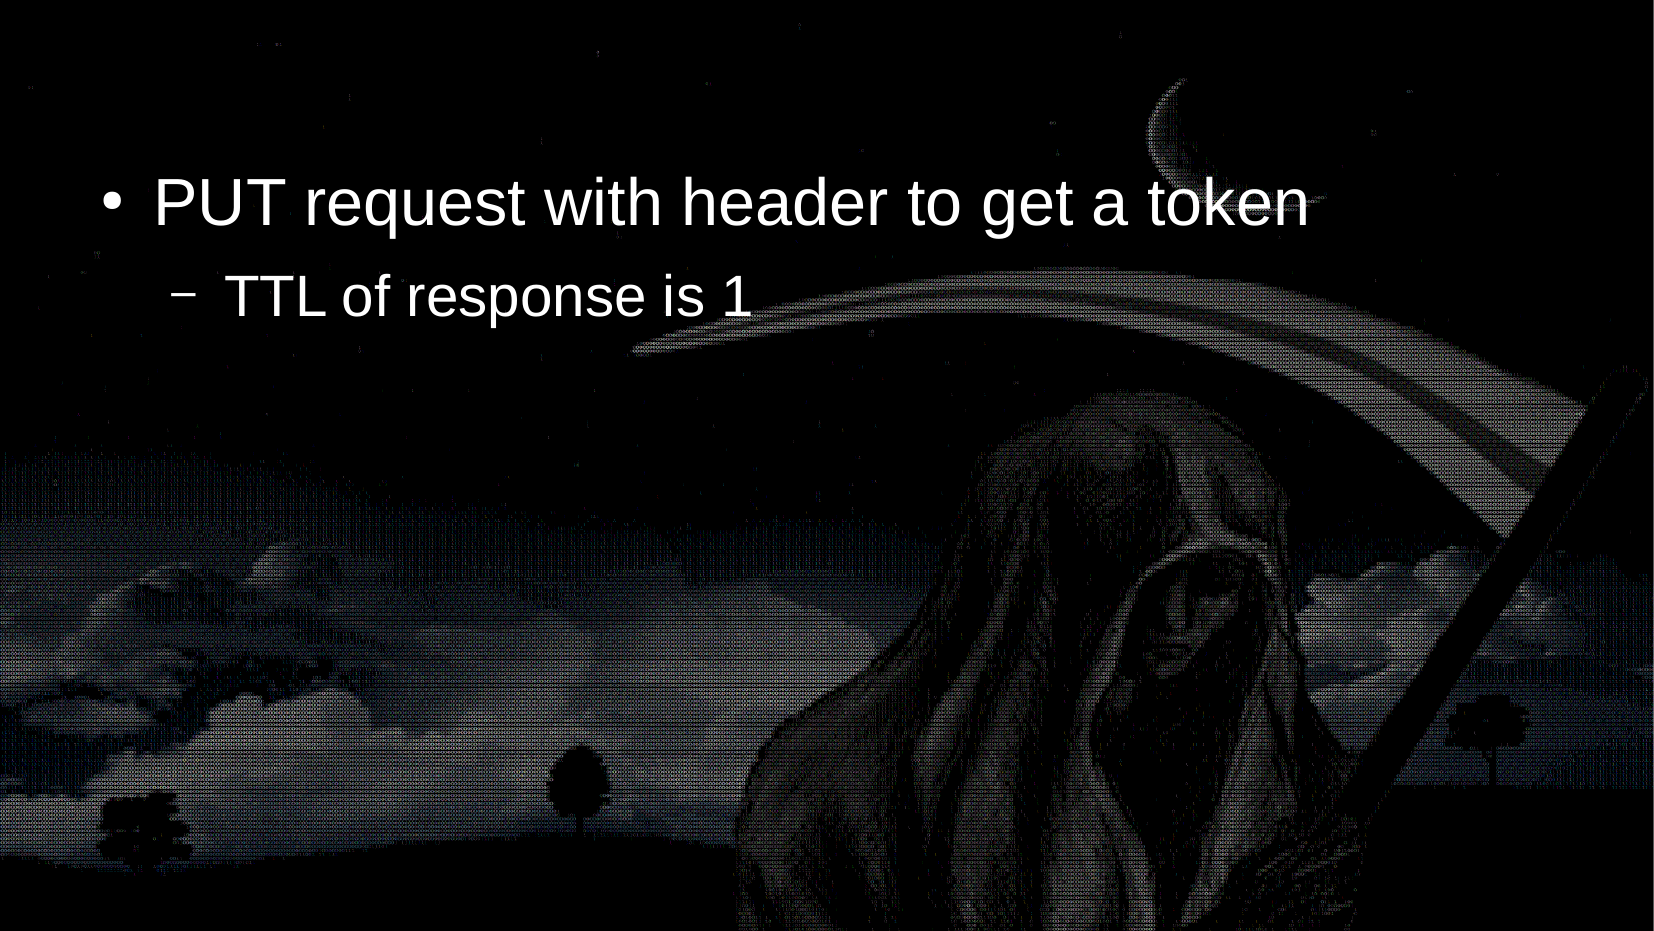

#
PUT request with header to get a token
TTL of response is 1